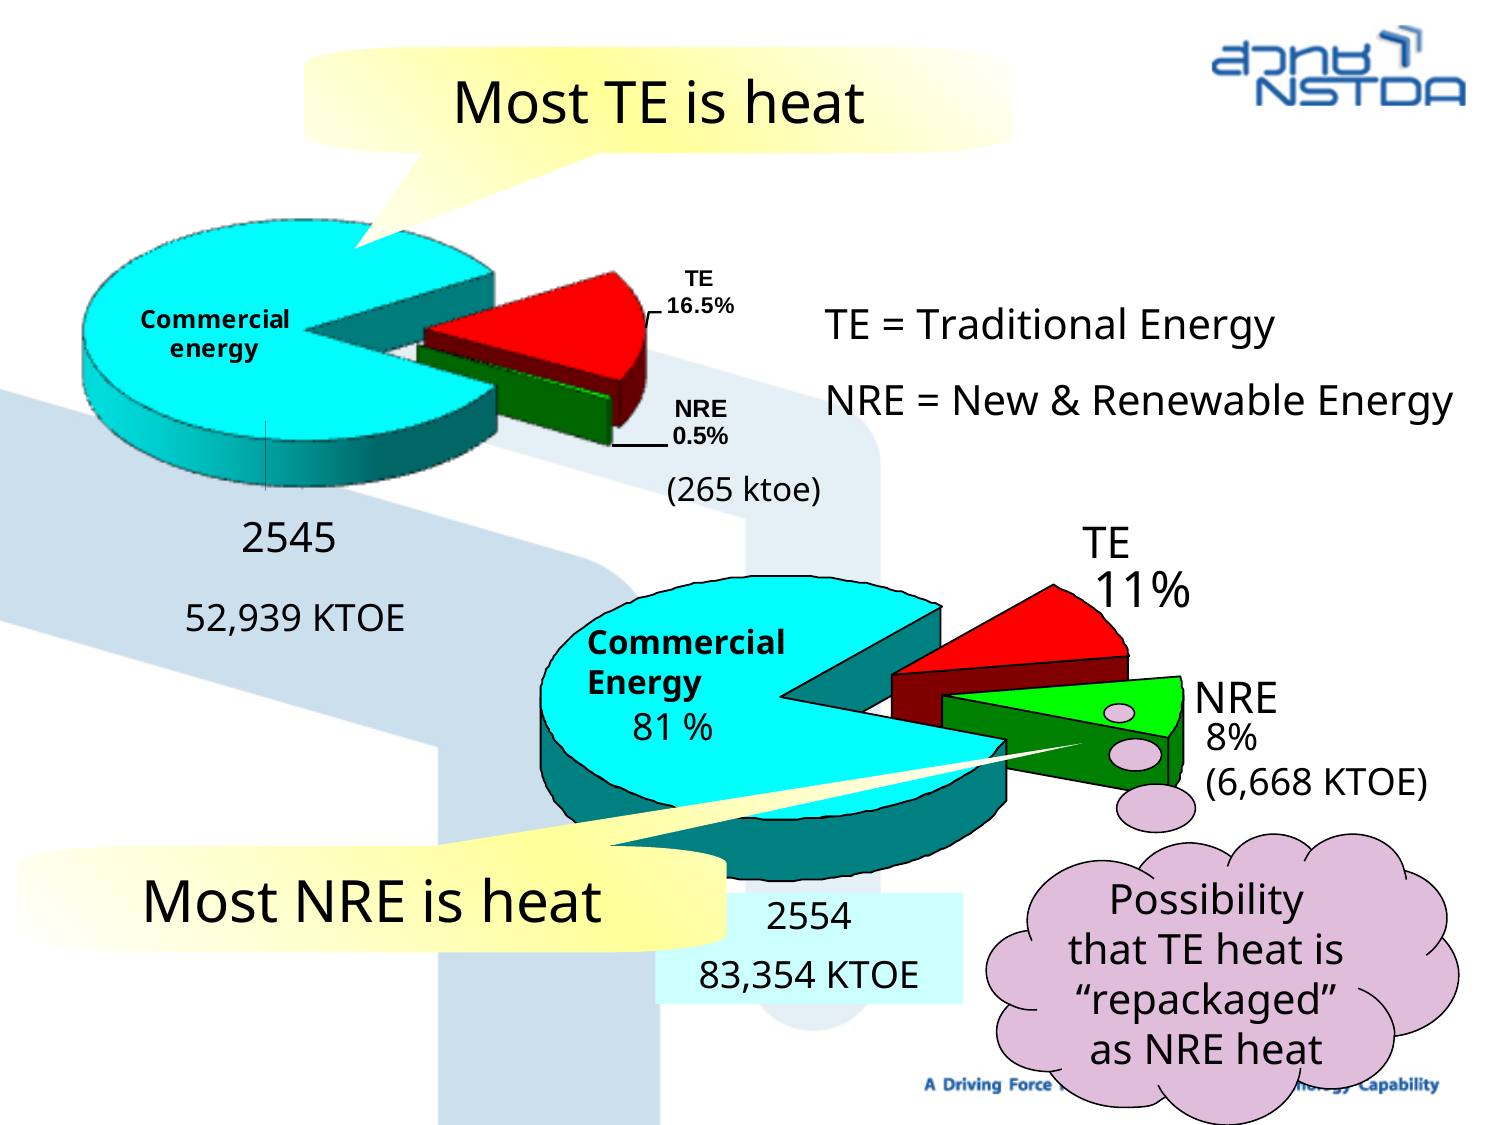

Most TE is heat
TE = Traditional Energy
NRE = New & Renewable Energy
TE
 11%
Commercial
Energy
NRE
81
%
8%
(6,668 KTOE)
(265 ktoe)
2545
52,939 KTOE
Possibility that TE heat is “repackaged” as NRE heat
Most NRE is heat
2554
83,354 KTOE